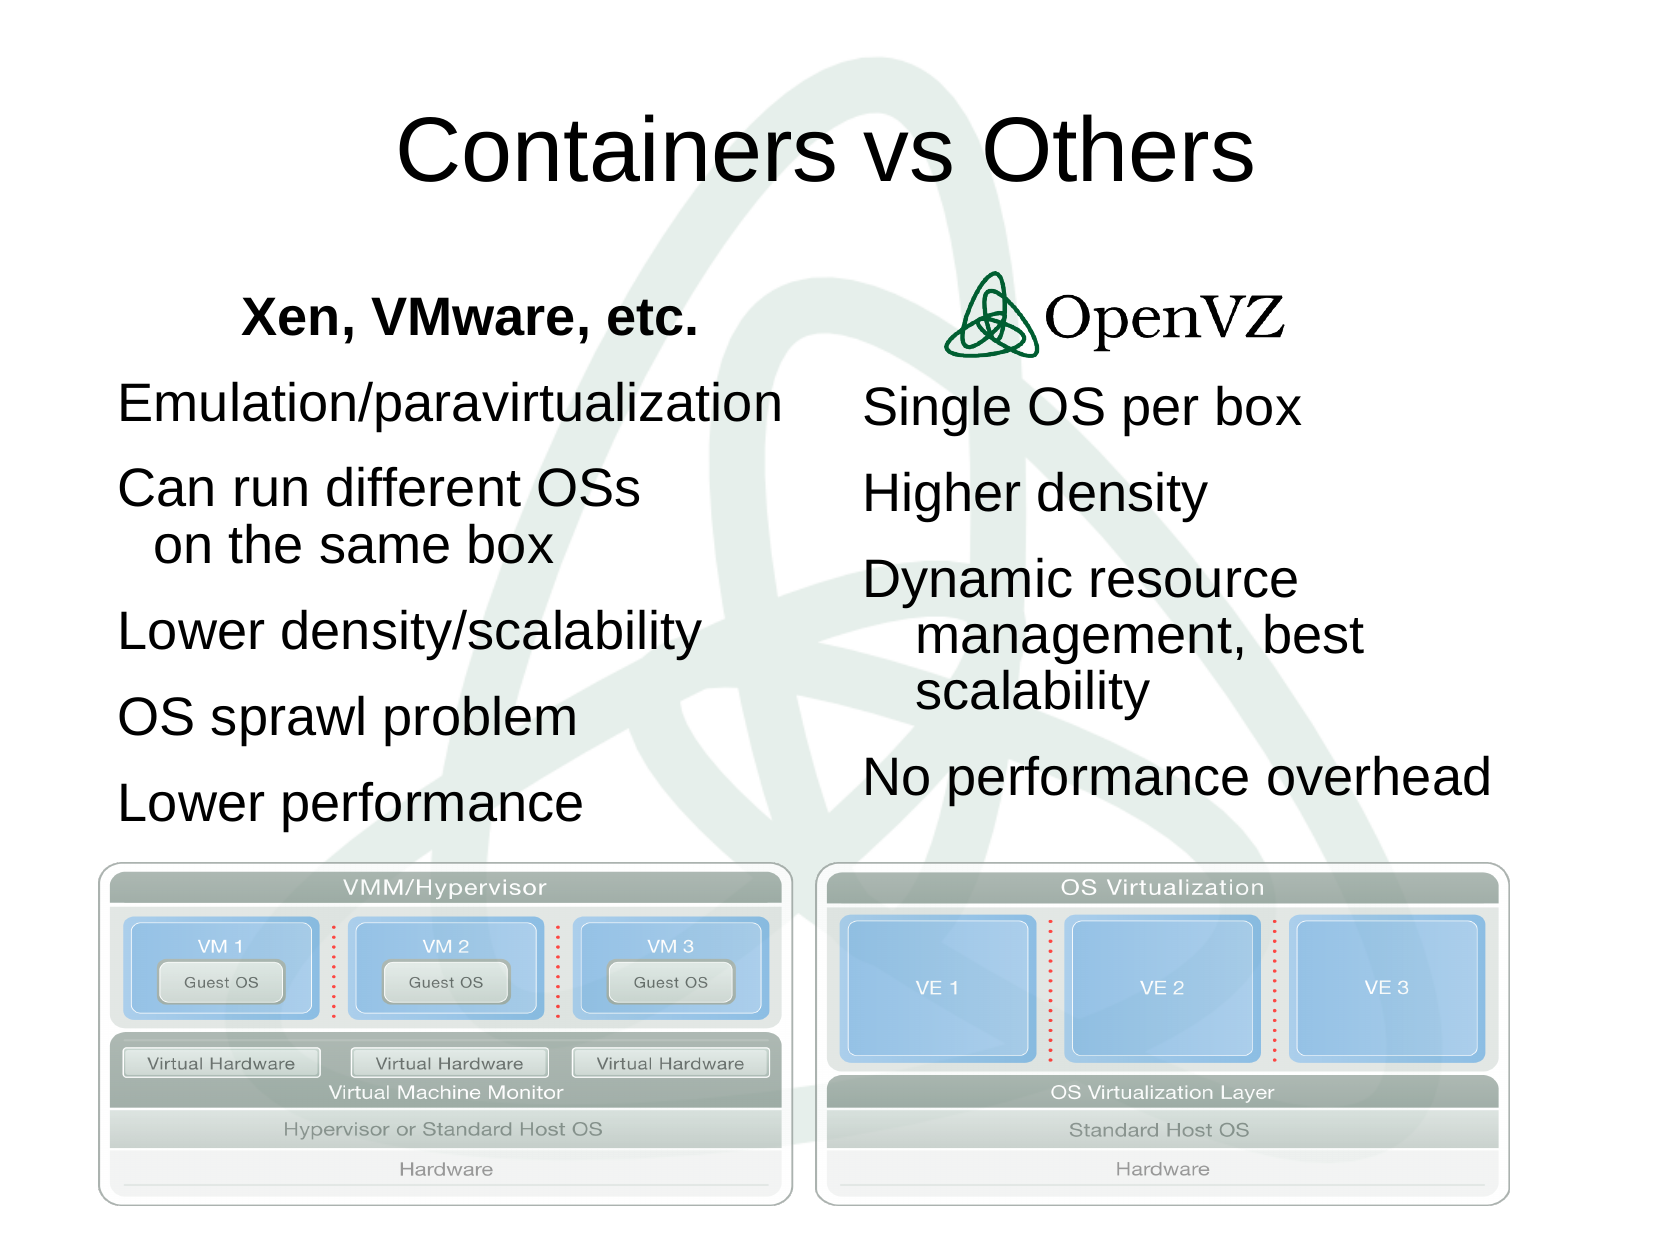

# Containers vs Others
Xen, VMware, etc.
Emulation/paravirtualization
Can run different OSs
on the same box
Lower density/scalability
OS sprawl problem
Lower performance
Single OS per box
Higher density
Dynamic resource management, best scalability
No performance overhead